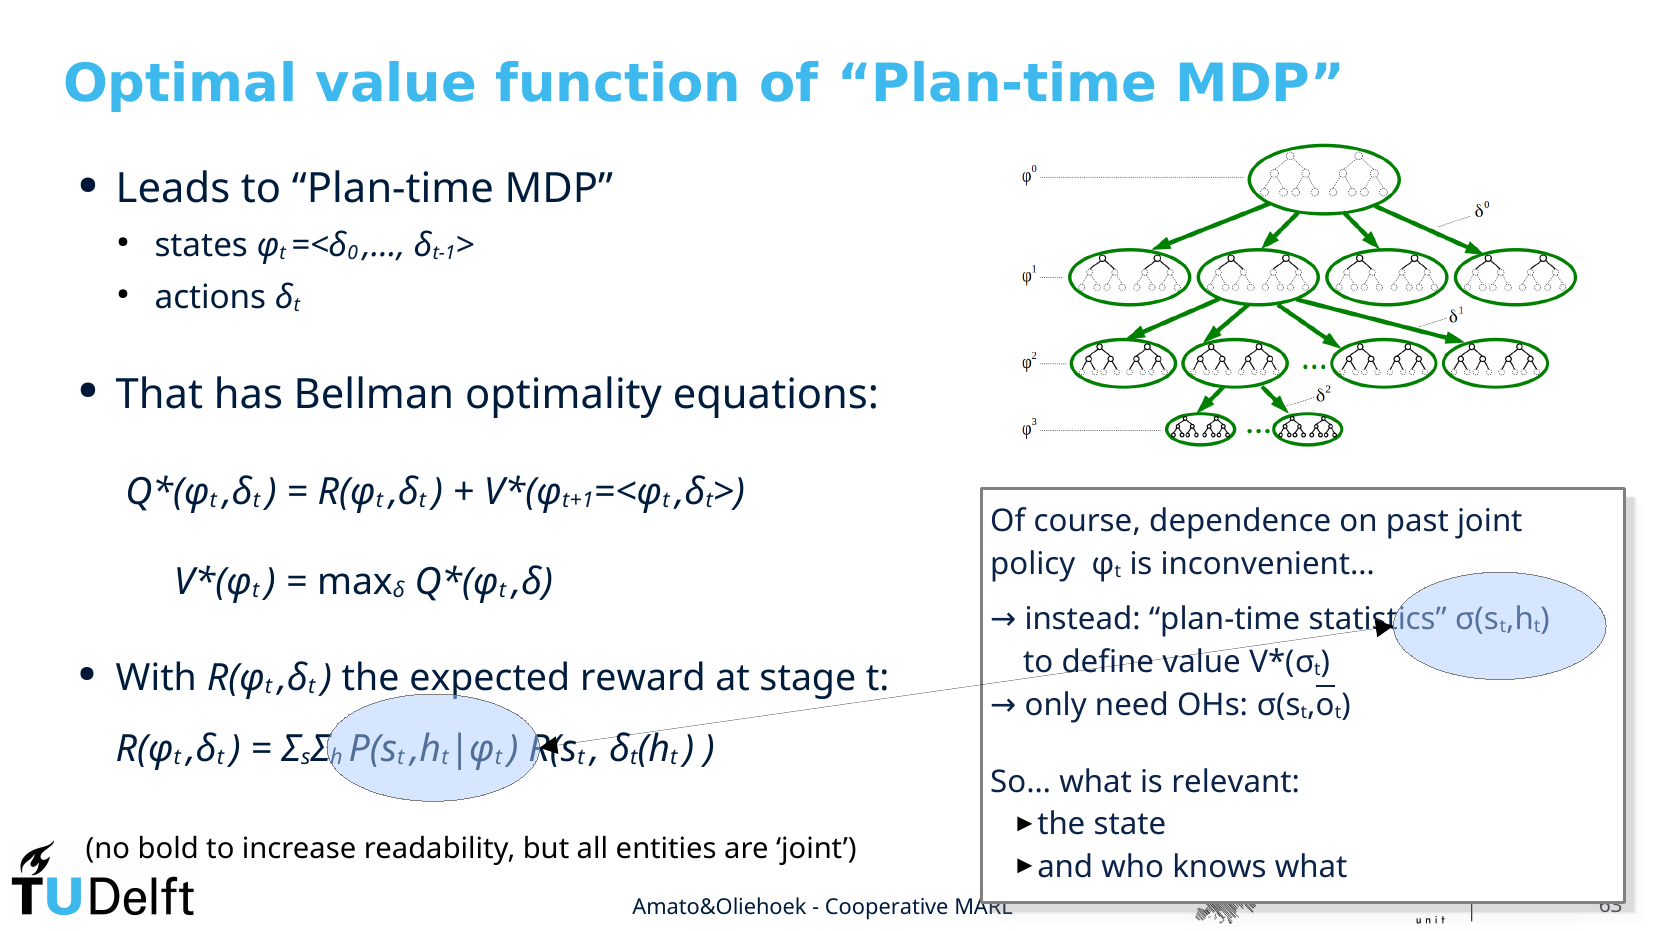

# Optimal value function of “Plan-time MDP”
Leads to “Plan-time MDP”
states φt =<δ0 ,…, δt-1>
actions δt
That has Bellman optimality equations:
 Q*(φt ,δt ) = R(φt ,δt ) + V*(φt+1=<φt ,δt>)
 V*(φt ) = maxδ Q*(φt ,δ)
With R(φt ,δt ) the expected reward at stage t:
R(φt ,δt ) = ΣsΣh P(st ,ht|φt ) R(st , δt(ht ) )
Of course, dependence on past joint policy φt is inconvenient…
→ instead: “plan-time statistics” σ(st,ht)
 to define value V*(σt)
→ only need OHs: σ(st,ot)
So… what is relevant:
the state
and who knows what
(no bold to increase readability, but all entities are ‘joint’)
Amato&Oliehoek - Cooperative MARL